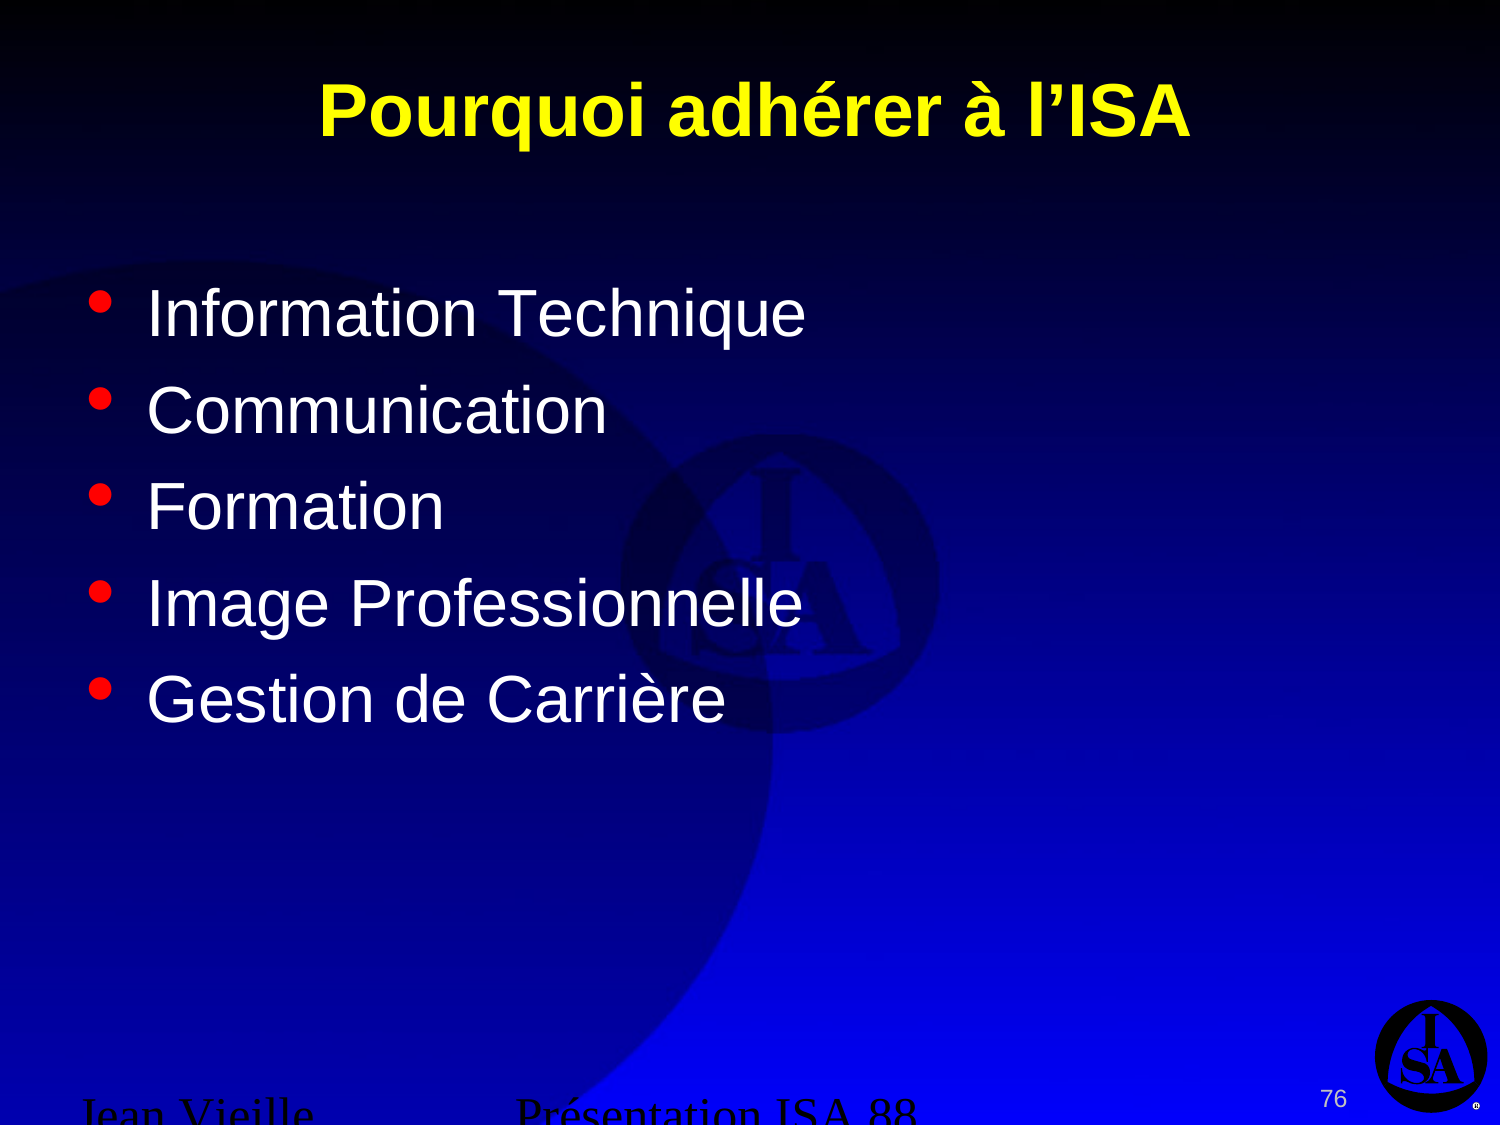

# Pourquoi adhérer à l’ISA
Information Technique
Communication
Formation
Image Professionnelle
Gestion de Carrière